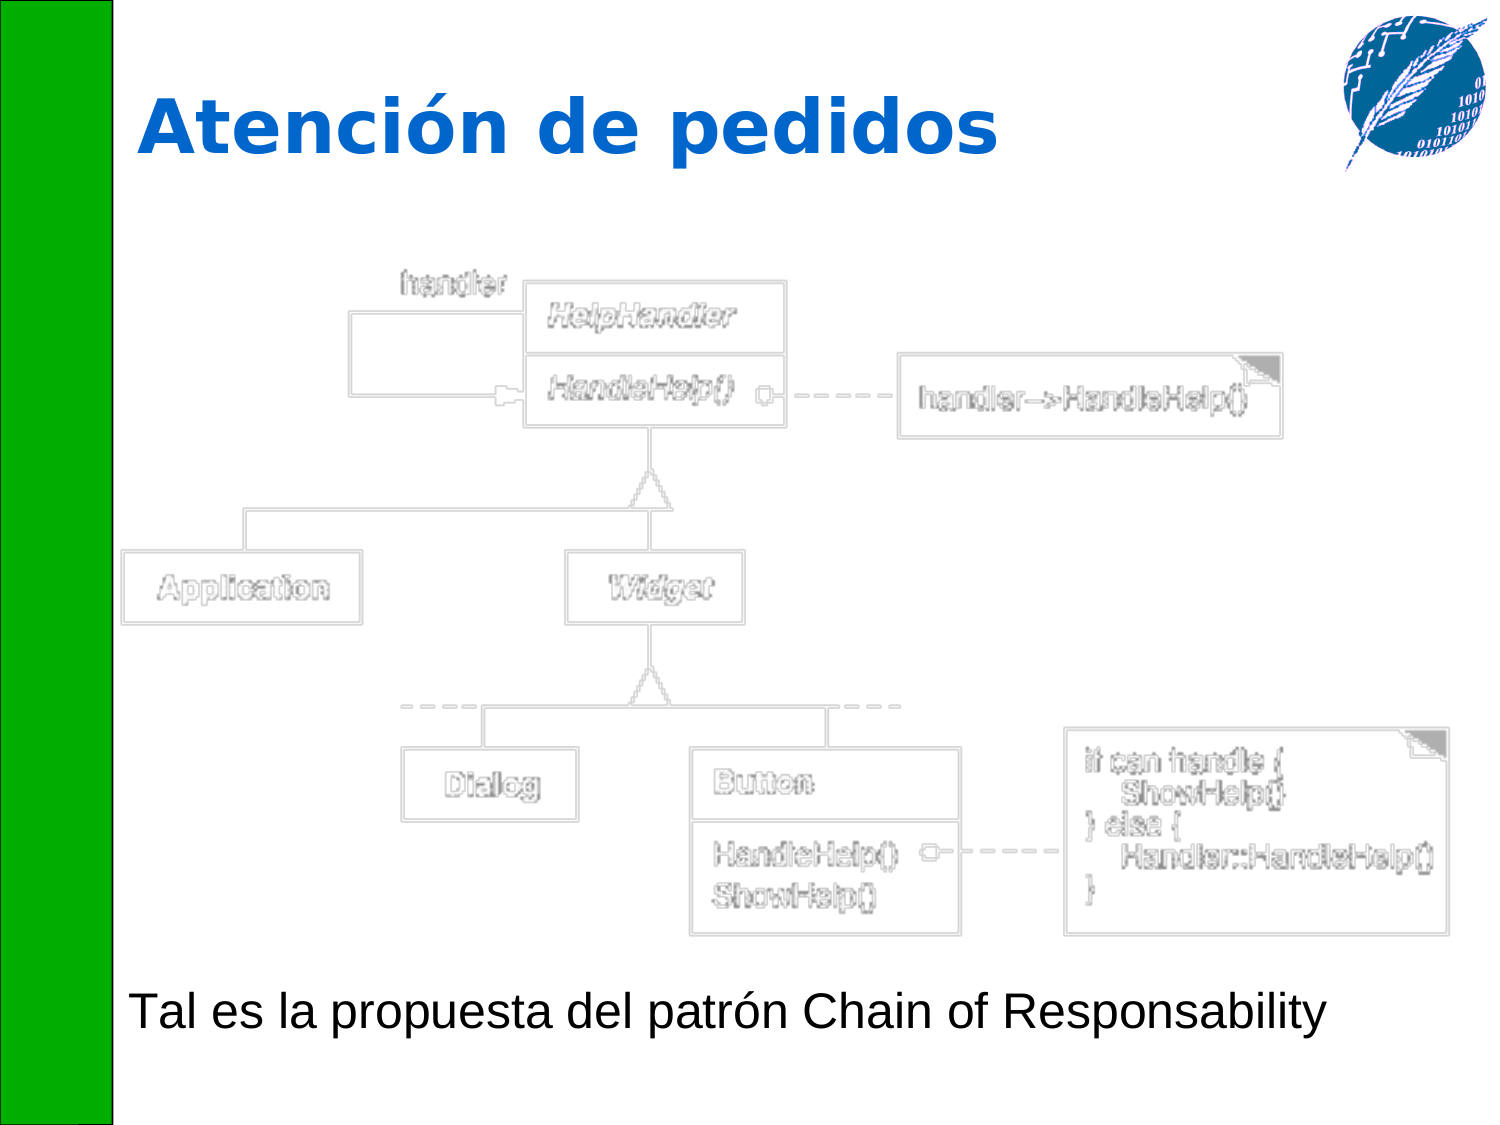

# Atención de pedidos
Tal es la propuesta del patrón Chain of Responsability